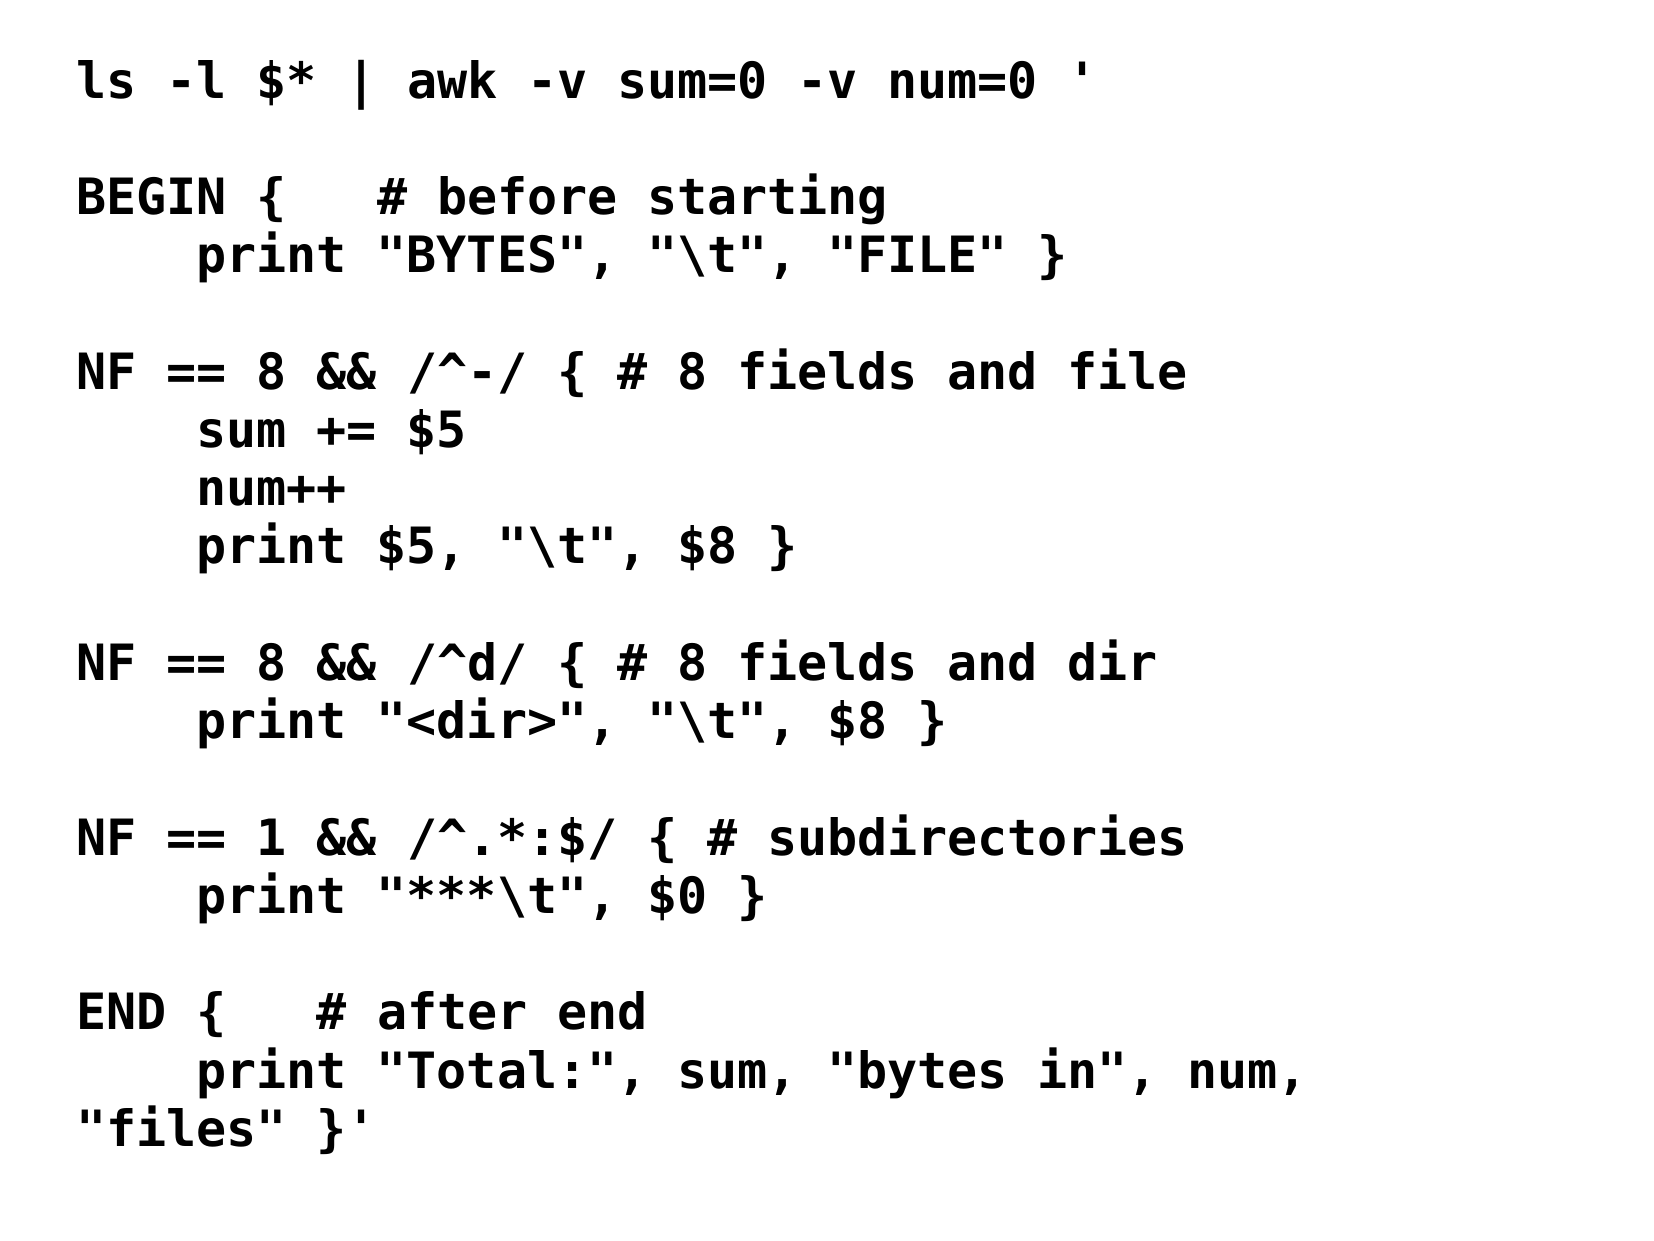

ls -l $* | awk -v sum=0 -v num=0 '
BEGIN { # before starting
 print "BYTES", "\t", "FILE" }
NF == 8 && /^-/ { # 8 fields and file
 sum += $5
 num++
 print $5, "\t", $8 }
NF == 8 && /^d/ { # 8 fields and dir
 print "<dir>", "\t", $8 }
NF == 1 && /^.*:$/ { # subdirectories
 print "***\t", $0 }
END { # after end
 print "Total:", sum, "bytes in", num, "files" }'